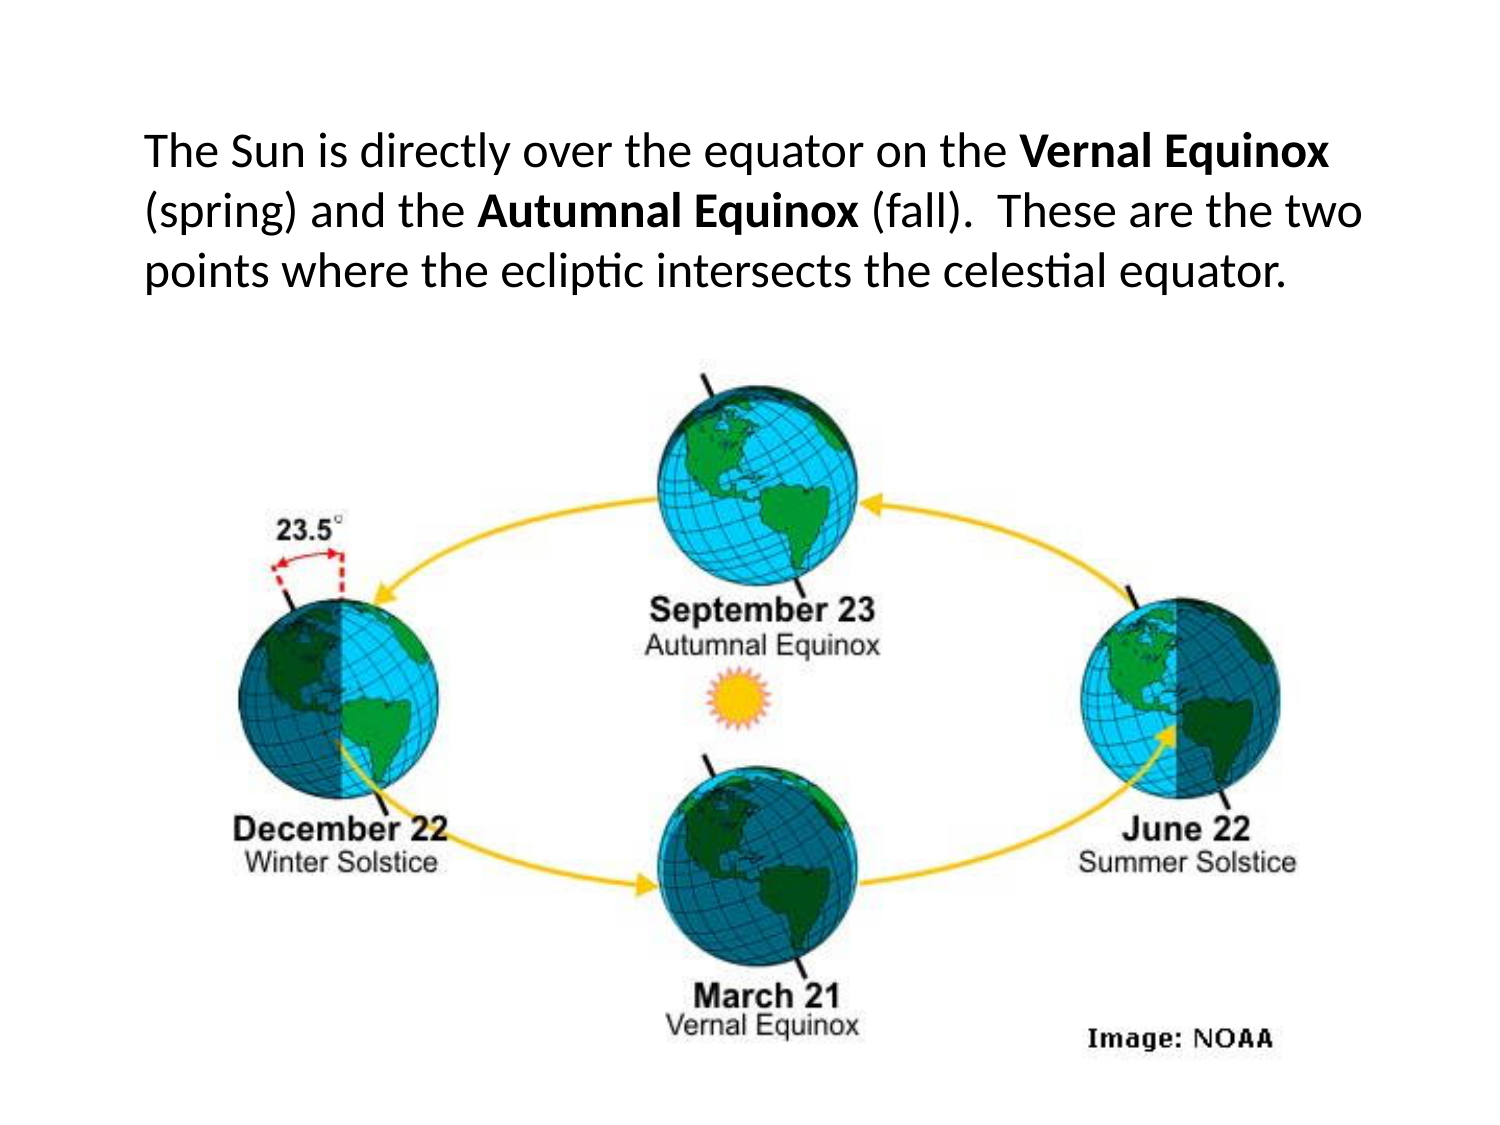

The Sun is directly over the equator on the Vernal Equinox (spring) and the Autumnal Equinox (fall). These are the two points where the ecliptic intersects the celestial equator.